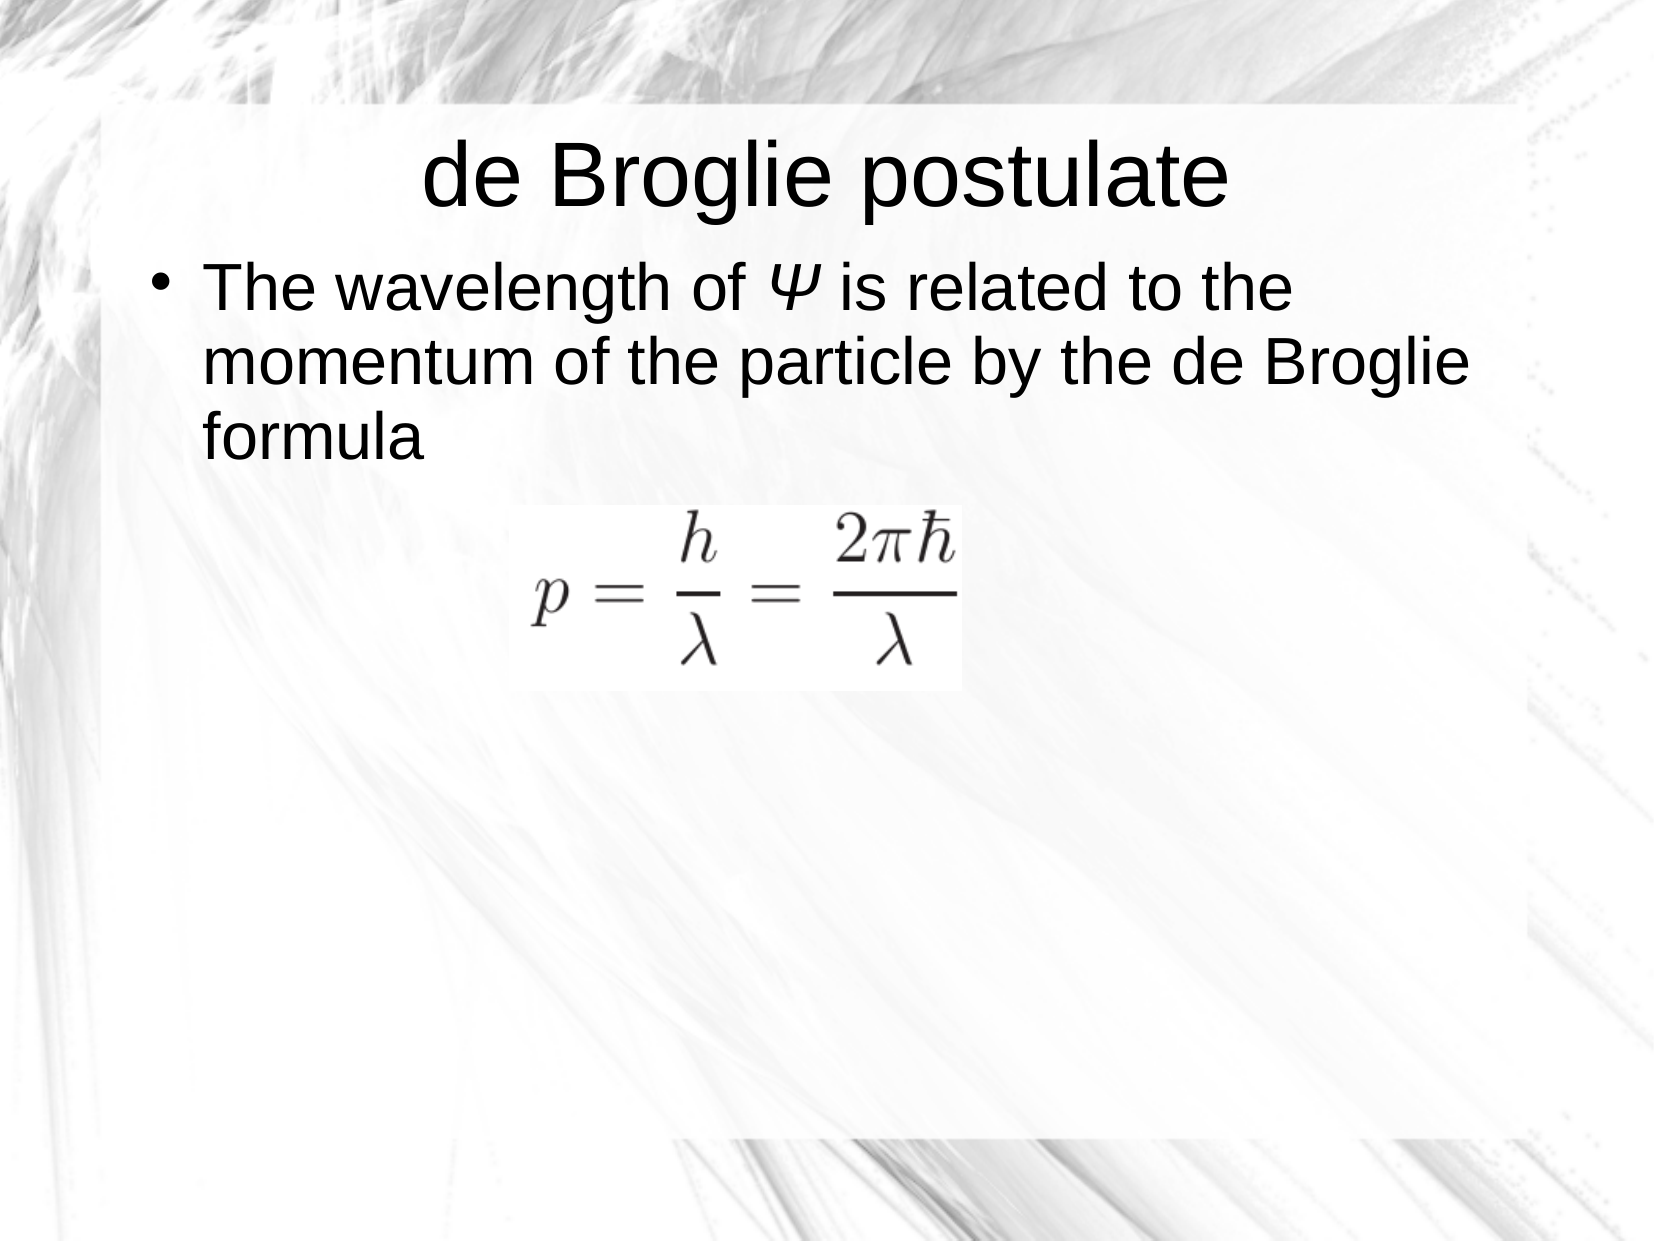

# de Broglie postulate
The wavelength of Ψ is related to the momentum of the particle by the de Broglie formula